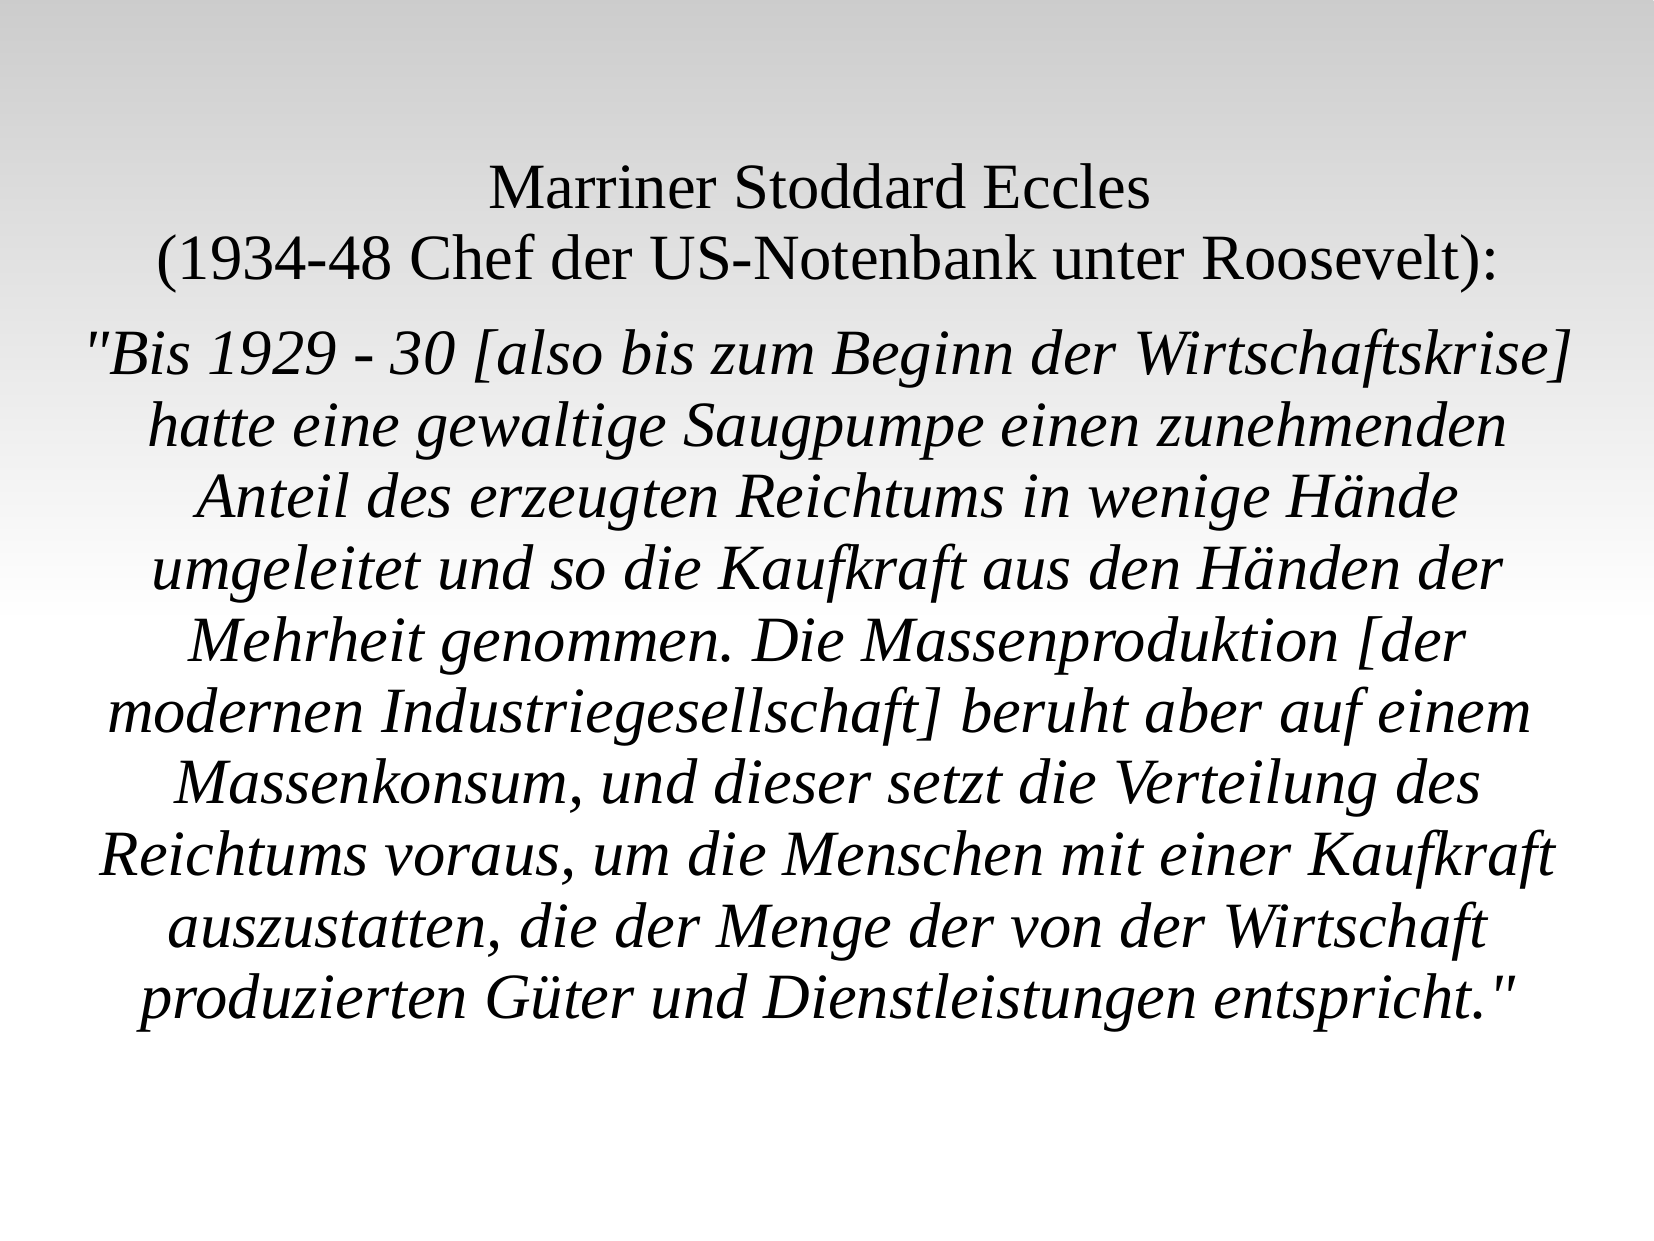

Marriner Stoddard Eccles
(1934-48 Chef der US-Notenbank unter Roosevelt):
"Bis 1929 - 30 [also bis zum Beginn der Wirtschaftskrise] hatte eine gewaltige Saugpumpe einen zunehmenden Anteil des erzeugten Reichtums in wenige Hände umgeleitet und so die Kaufkraft aus den Händen der Mehrheit genommen. Die Massenproduktion [der modernen Industriegesellschaft] beruht aber auf einem
Massenkonsum, und dieser setzt die Verteilung des Reichtums voraus, um die Menschen mit einer Kaufkraft auszustatten, die der Menge der von der Wirtschaft produzierten Güter und Dienstleistungen entspricht."